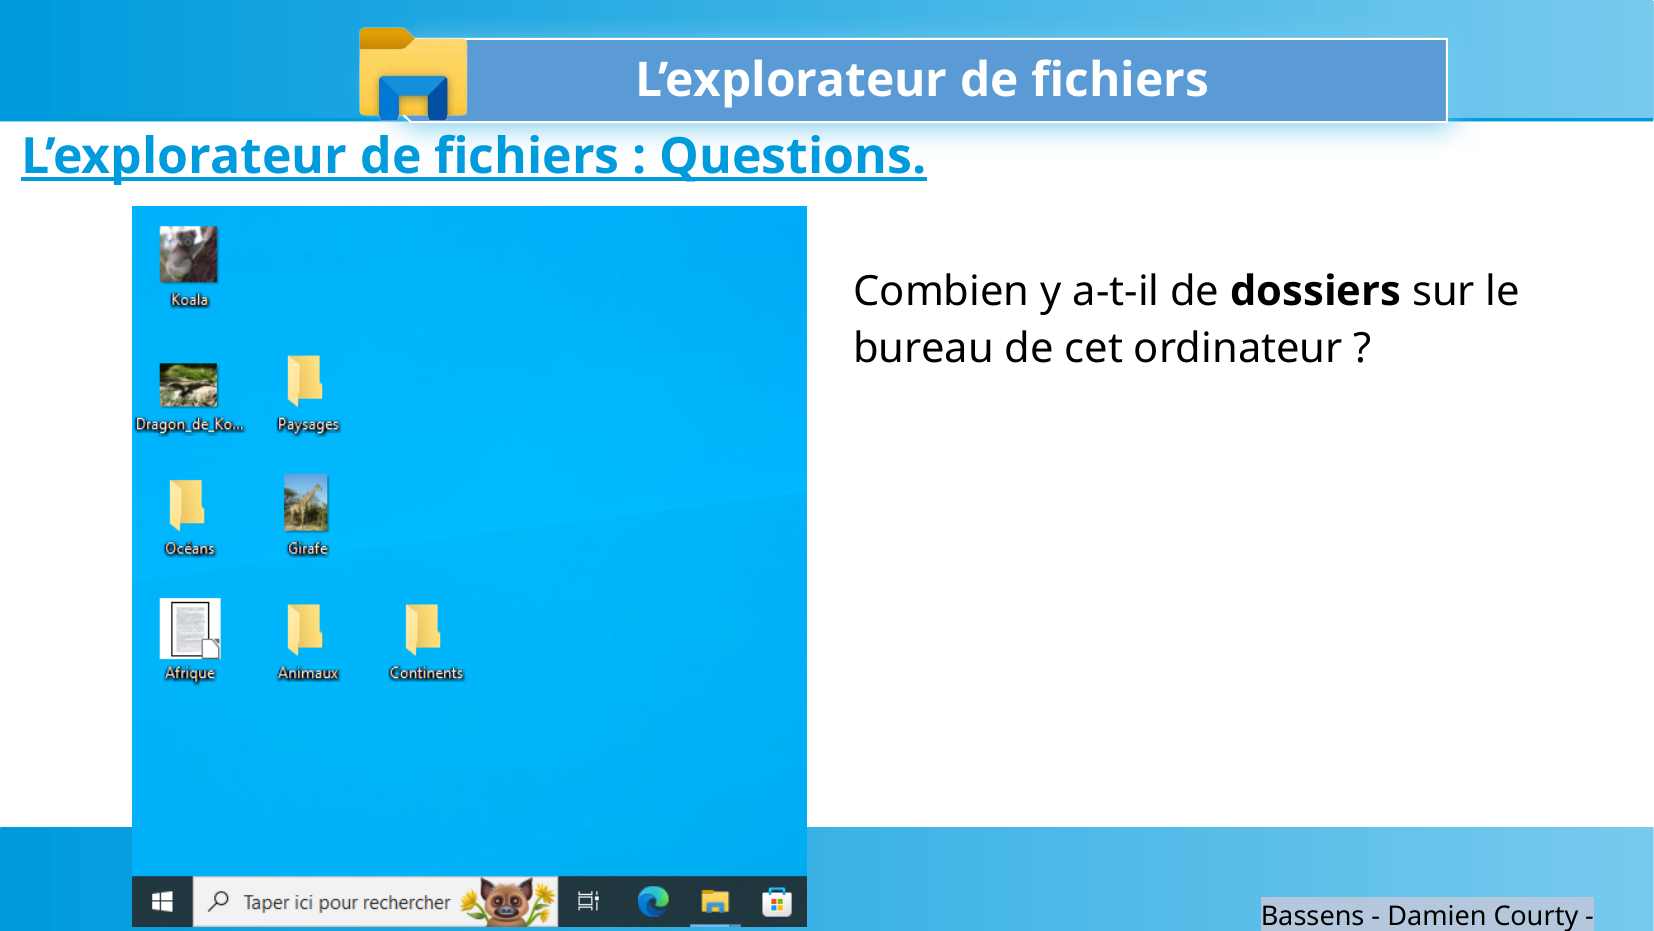

L’explorateur de fichiers
L’explorateur de fichiers : Questions.
Combien y a-t-il de dossiers sur le bureau de cet ordinateur ?
Bassens - Damien Courty - 2024